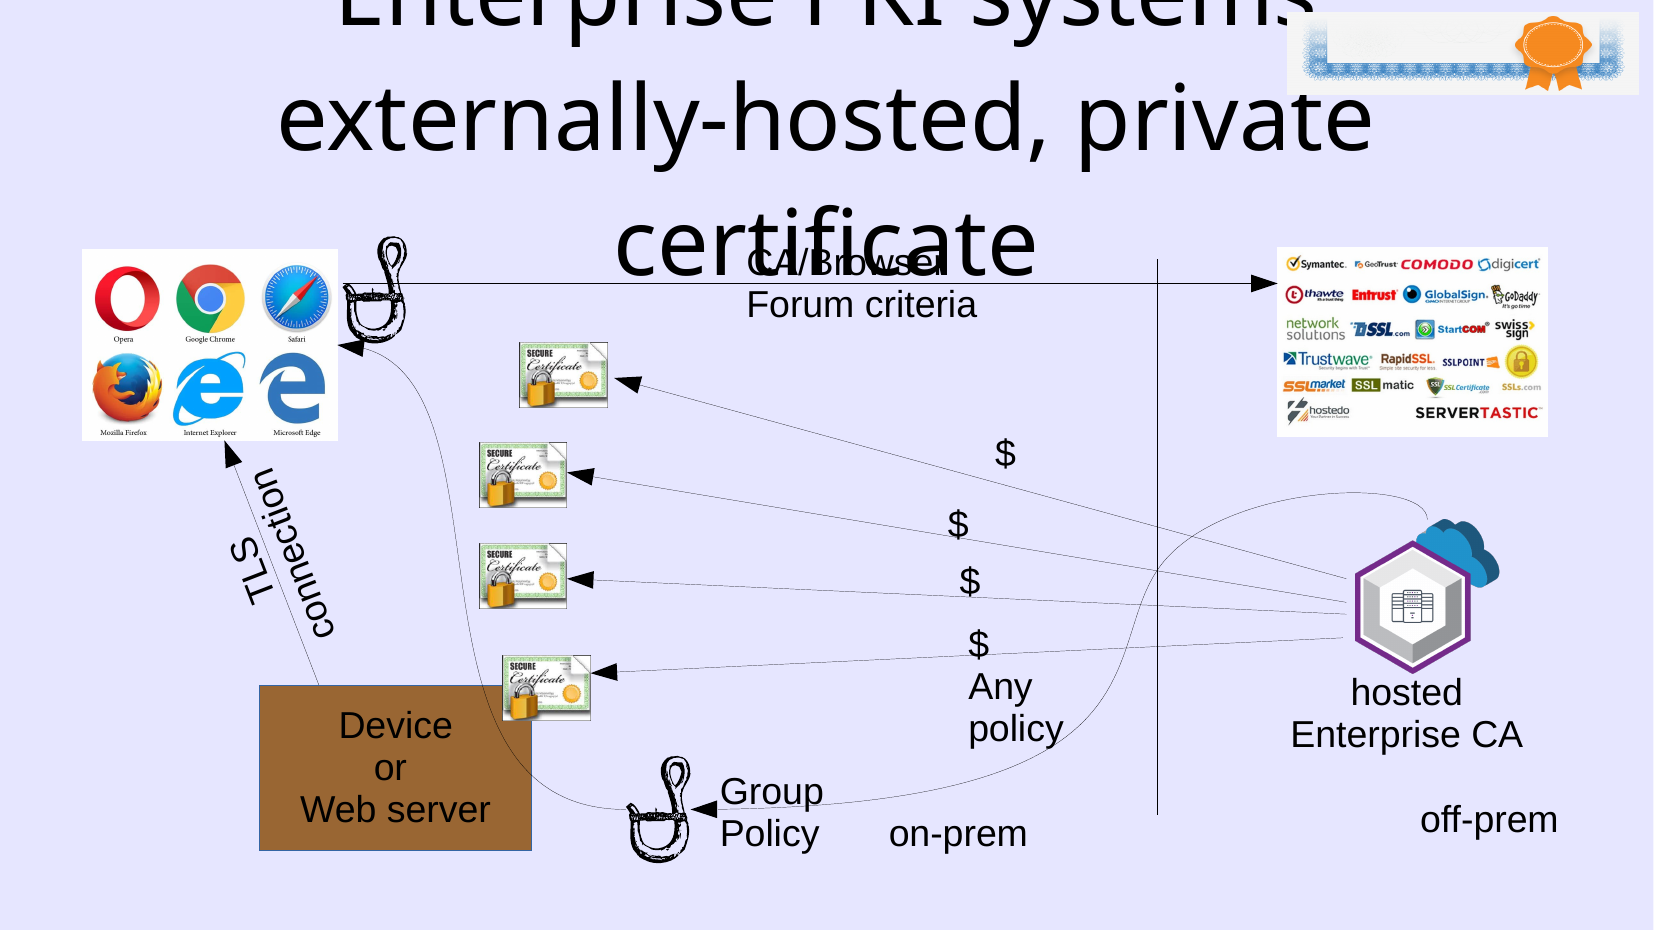

# Enterprise PKI systems externally-hosted, private certificate
CA/Browser
Forum criteria
$
TLS
connection
$
$
$
Any
policy
hosted
Enterprise CA
Device
or
Web server
Group
Policy
off-prem
on-prem